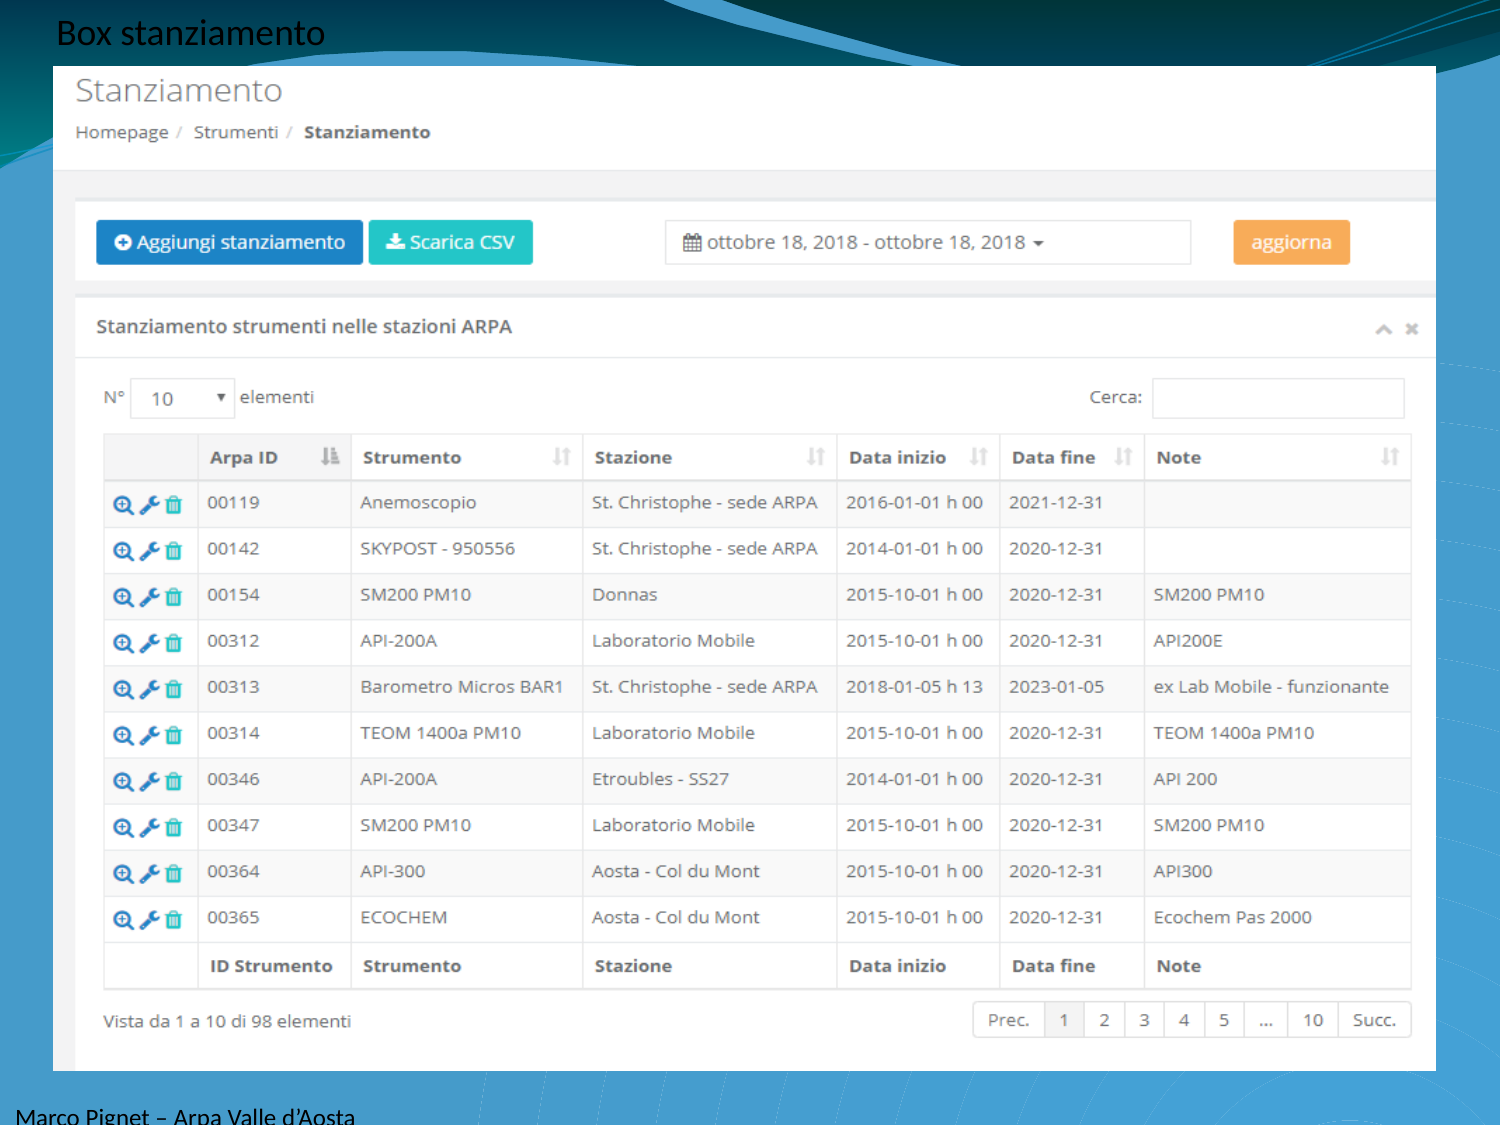

Box stanziamento
Marco Pignet – Arpa Valle d’Aosta